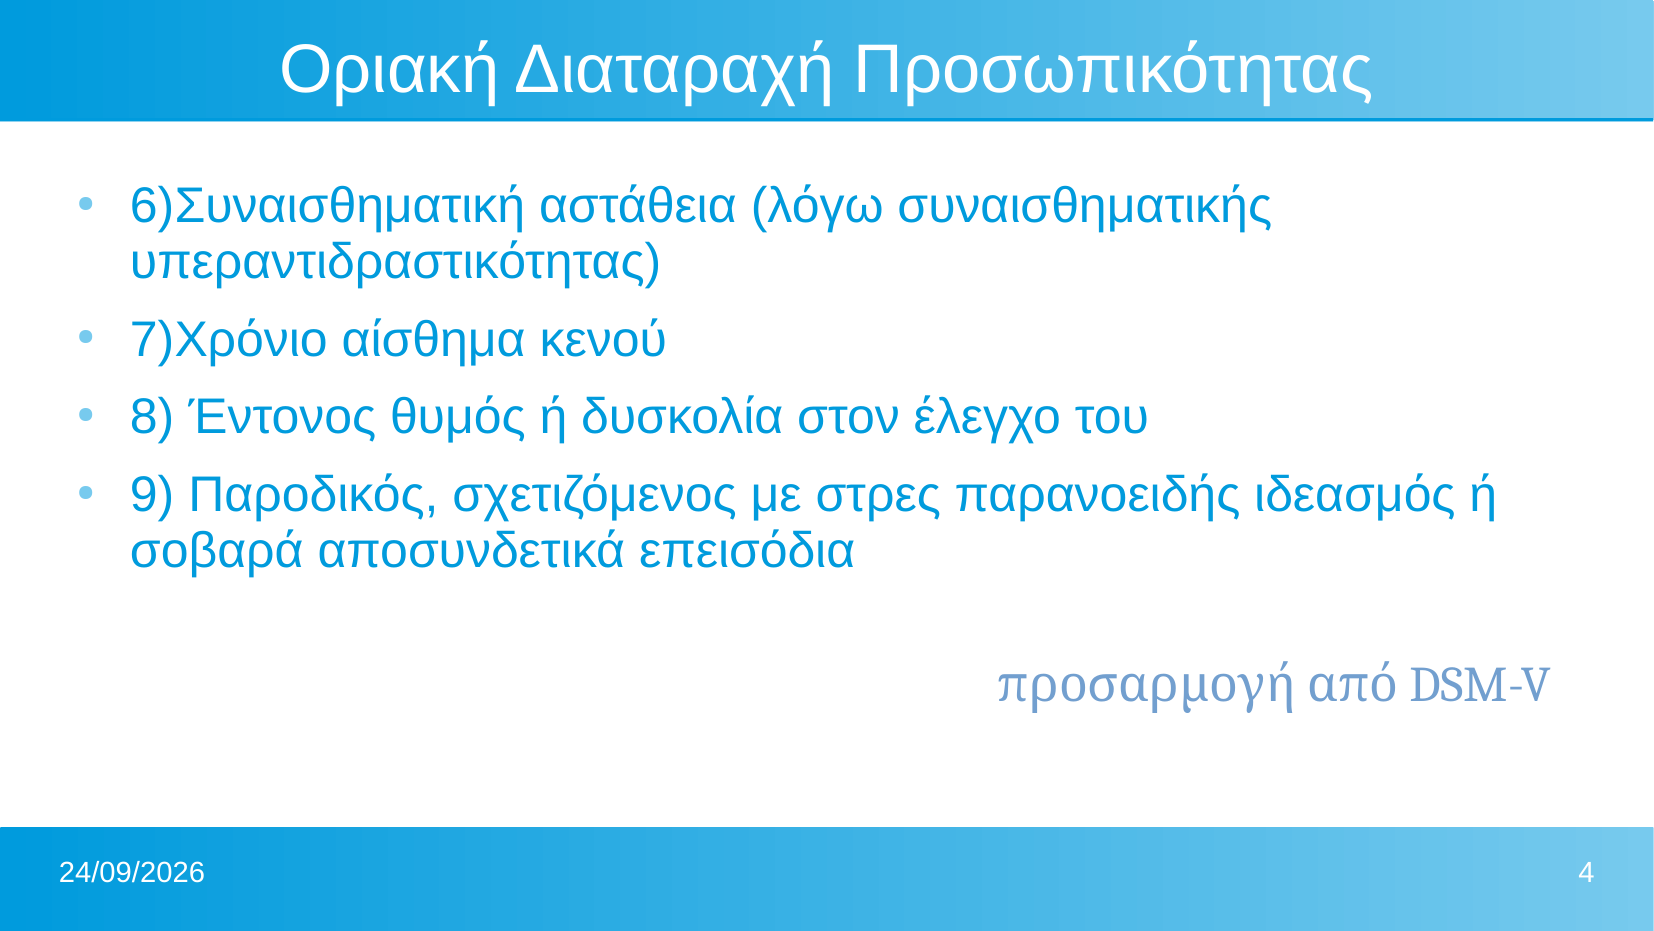

# Οριακή Διαταραχή Προσωπικότητας
6)Συναισθηματική αστάθεια (λόγω συναισθηματικής υπεραντιδραστικότητας)
7)Χρόνιο αίσθημα κενού
8) Έντονος θυμός ή δυσκολία στον έλεγχο του
9) Παροδικός, σχετιζόμενος με στρες παρανοειδής ιδεασμός ή σοβαρά αποσυνδετικά επεισόδια
 προσαρμογή από DSM-V
4